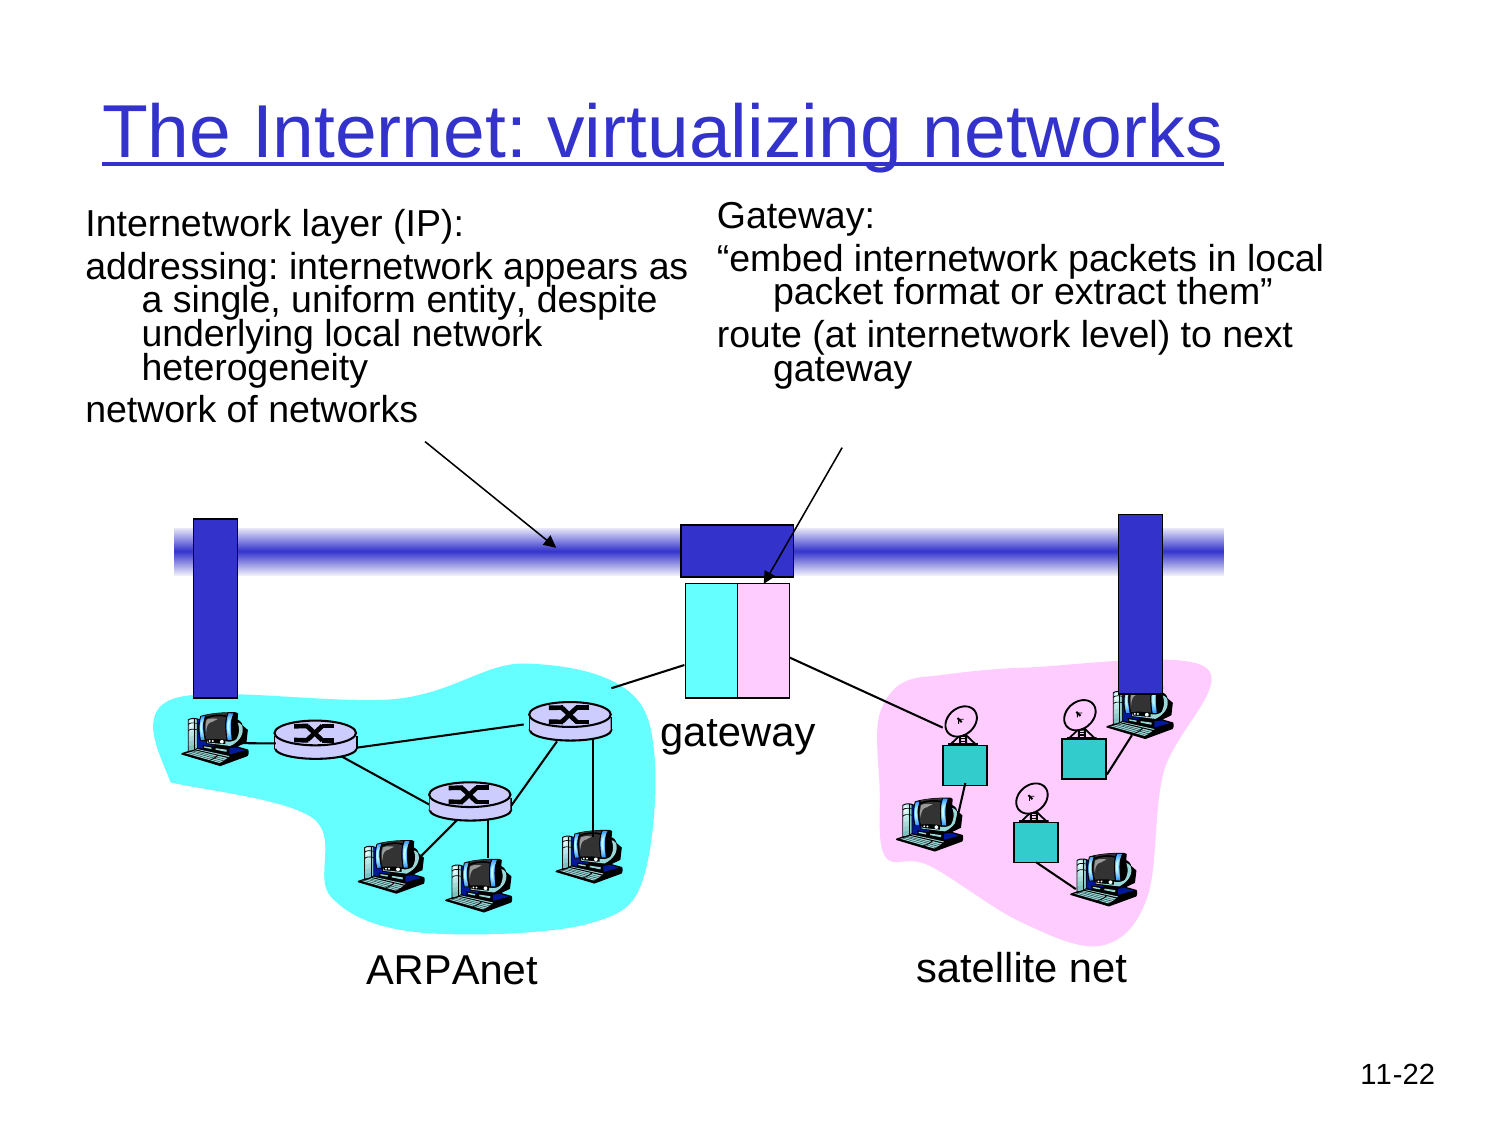

# The Internet: virtualizing networks
Gateway:
“embed internetwork packets in local packet format or extract them”
route (at internetwork level) to next gateway
Internetwork layer (IP):
addressing: internetwork appears as a single, uniform entity, despite underlying local network heterogeneity
network of networks
gateway
satellite net
ARPAnet
22